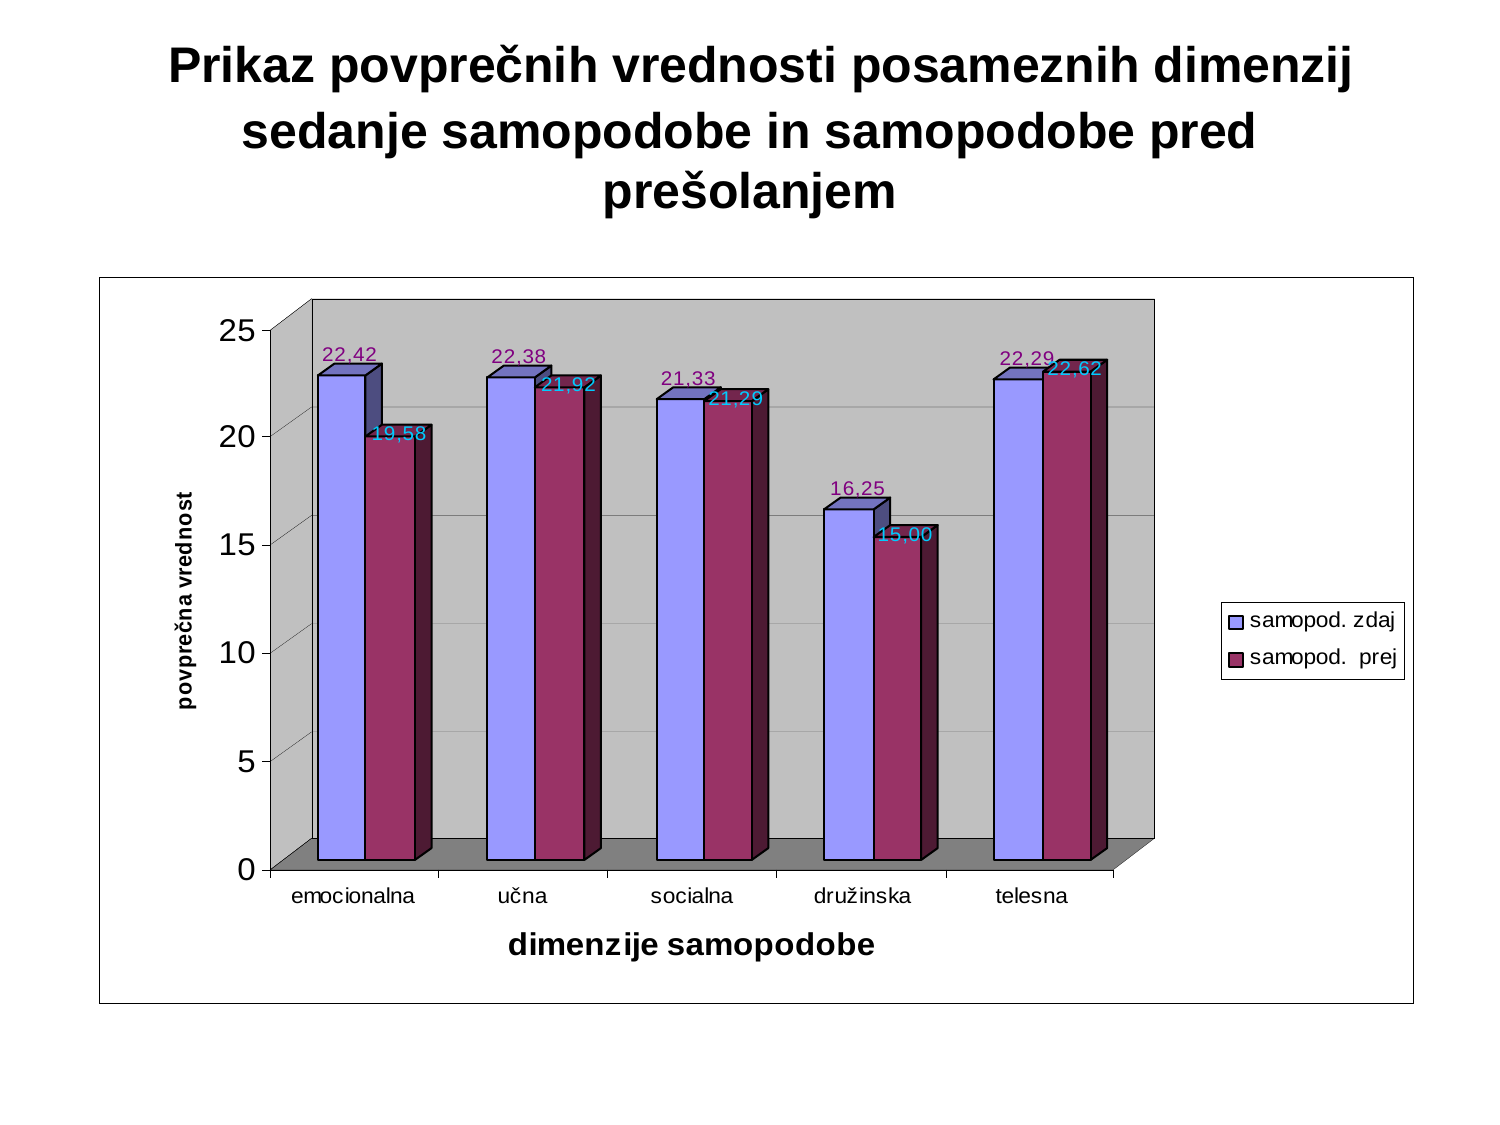

# Prikaz povprečnih vrednosti posameznih dimenzij sedanje samopodobe in samopodobe pred prešolanjem